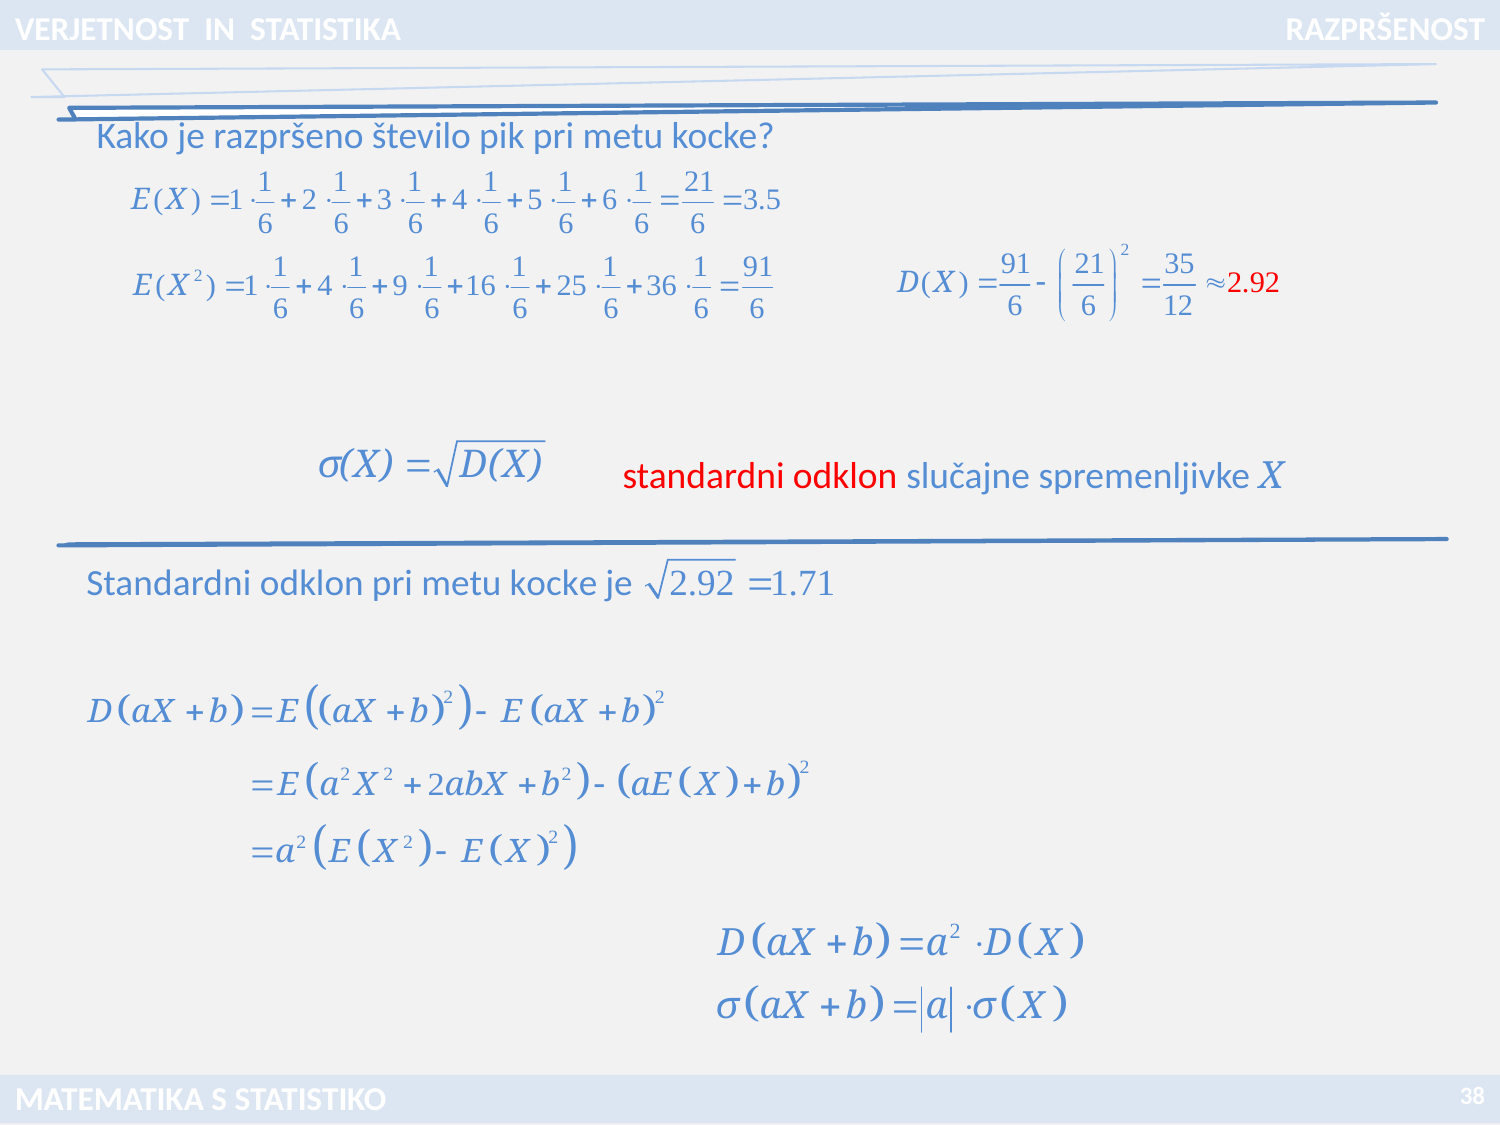

VERJETNOST IN STATISTIKA
RAZPRŠENOST
 Kako je razpršeno število pik pri metu kocke?
standardni odklon slučajne spremenljivke X
MATEMATIKA S STATISTIKO